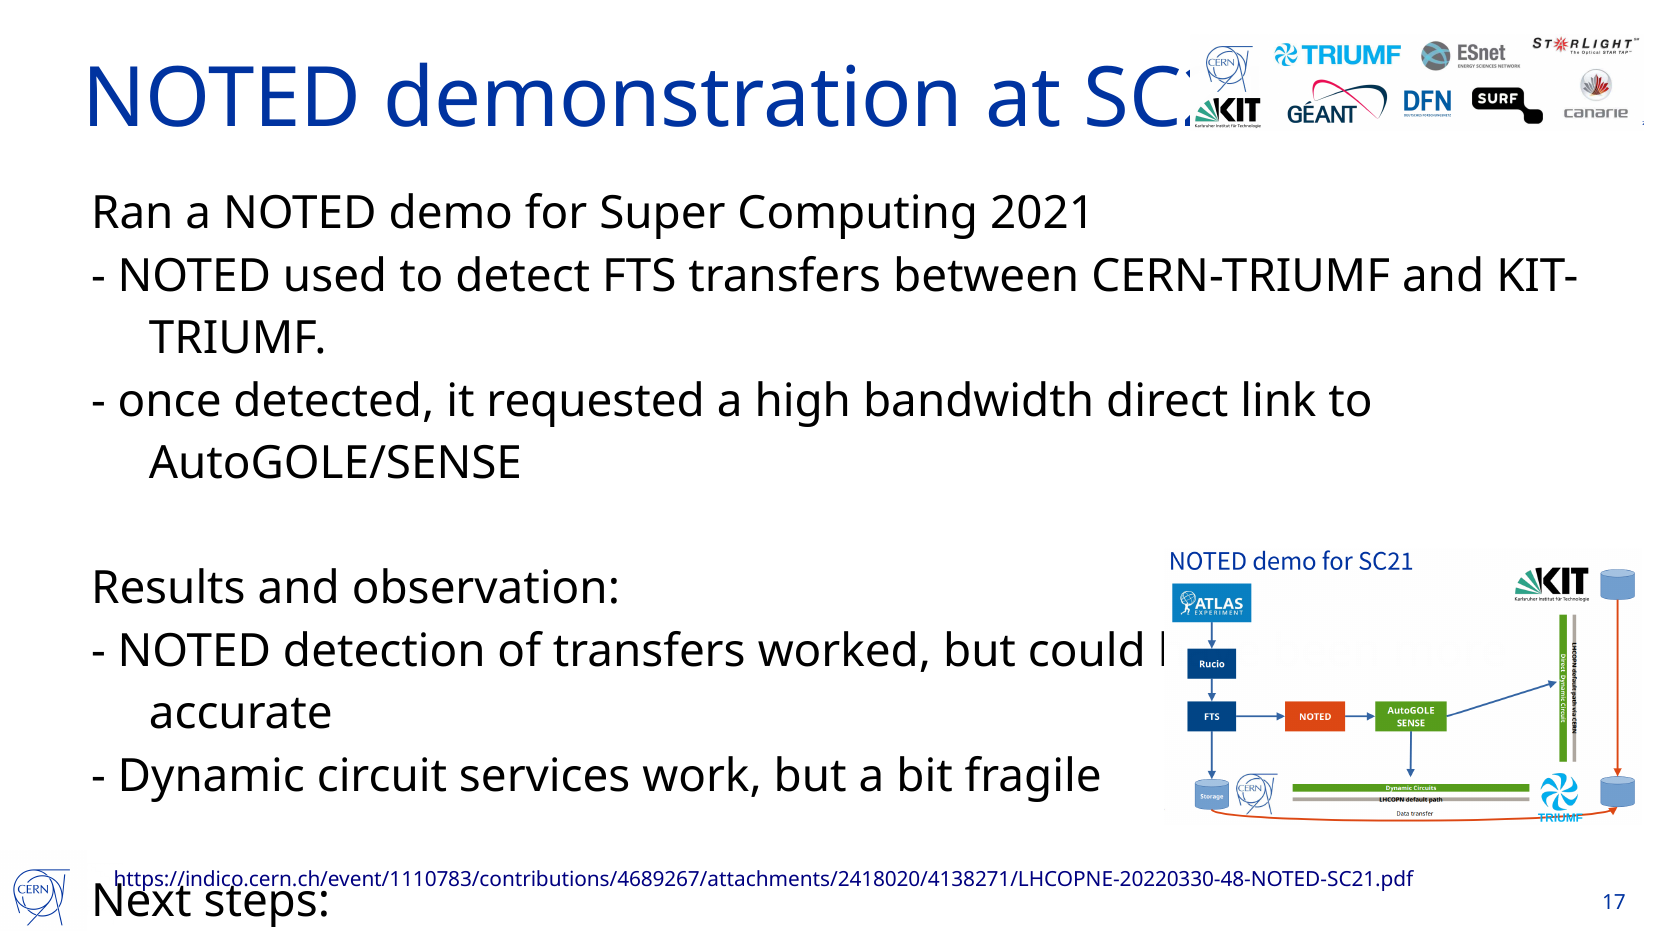

# NOTED demonstration at SC21
Ran a NOTED demo for Super Computing 2021
- NOTED used to detect FTS transfers between CERN-TRIUMF and KIT-TRIUMF.
- once detected, it requested a high bandwidth direct link to AutoGOLE/SENSE
Results and observation:
- NOTED detection of transfers worked, but could have been more accurate
- Dynamic circuit services work, but a bit fragile
Next steps:
- NOTED 2.0 beta being tested
- Improve decision algorithm with Machine Learning
https://indico.cern.ch/event/1110783/contributions/4689267/attachments/2418020/4138271/LHCOPNE-20220330-48-NOTED-SC21.pdf
17